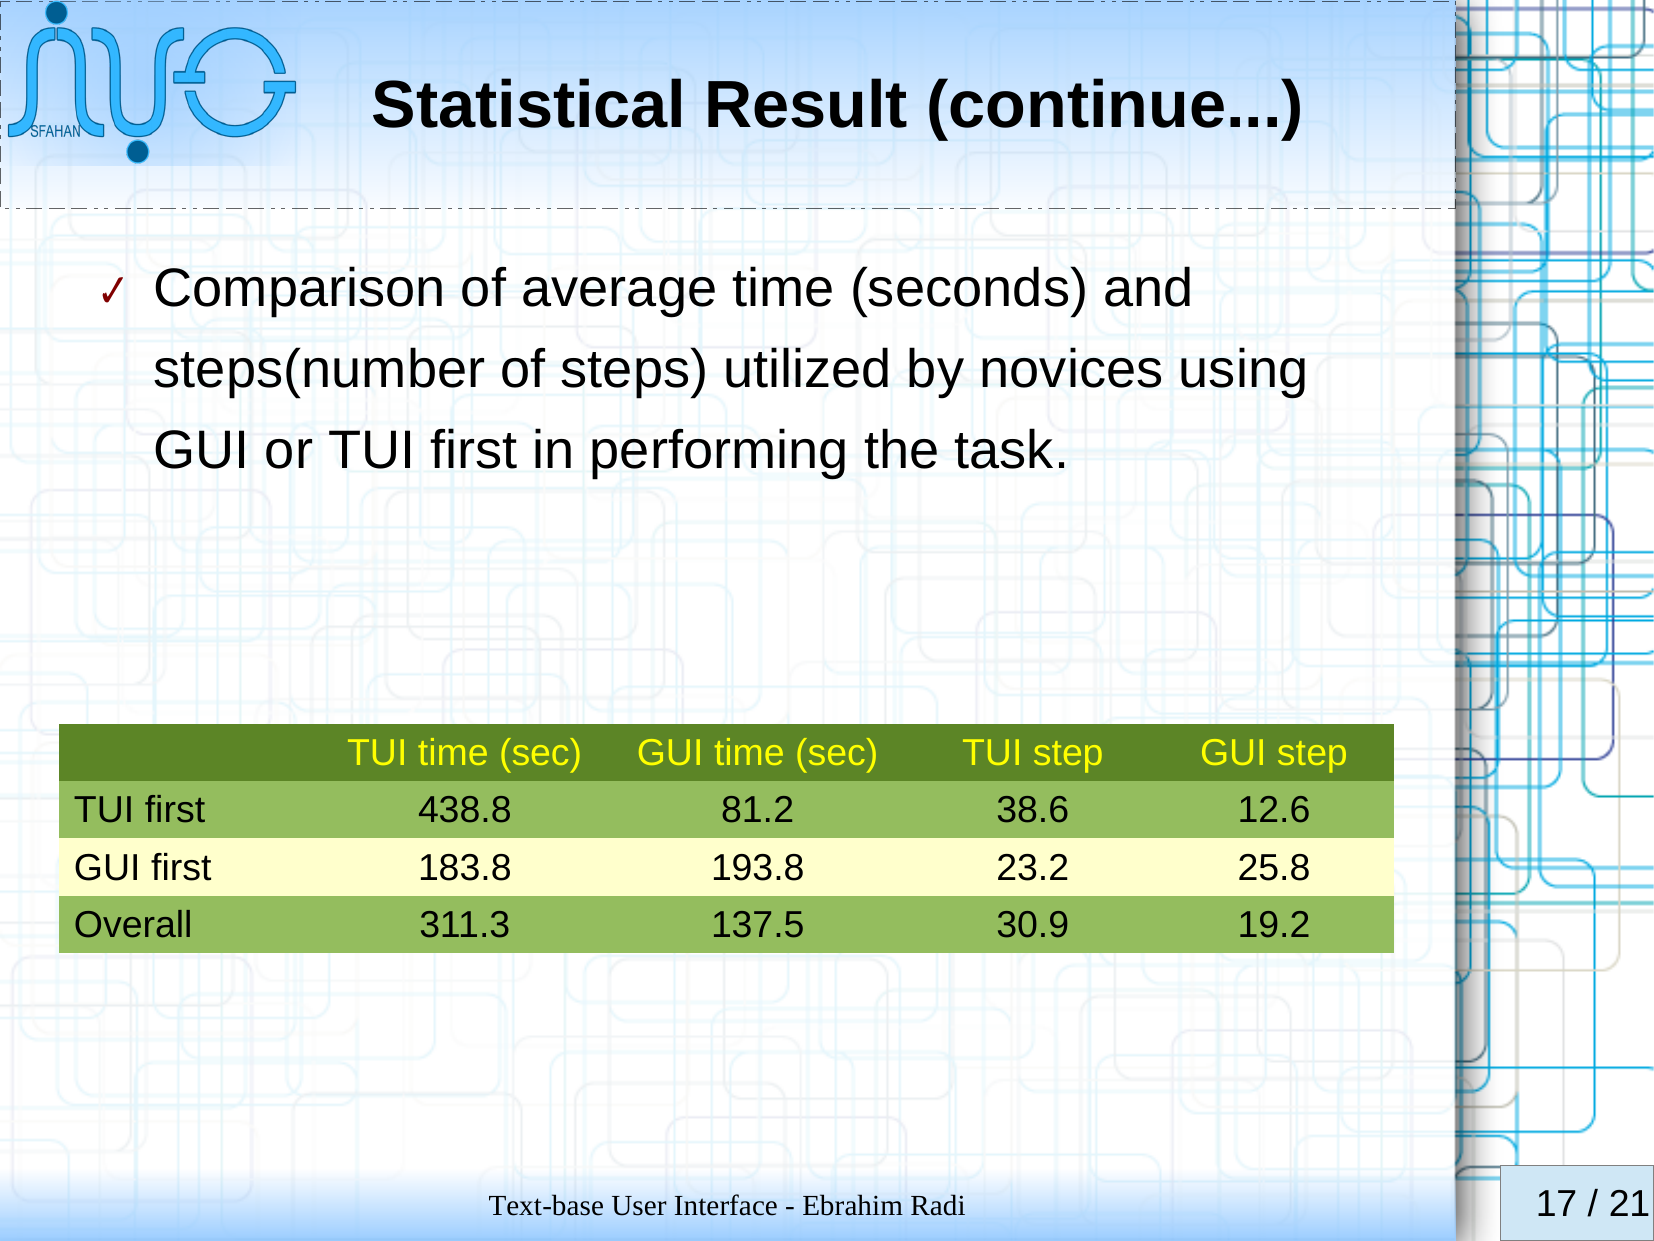

# Statistical Result (continue...)
Comparison of average time (seconds) and steps(number of steps) utilized by novices using GUI or TUI first in performing the task.
| | TUI time (sec) | GUI time (sec) | TUI step | GUI step |
| --- | --- | --- | --- | --- |
| TUI first | 438.8 | 81.2 | 38.6 | 12.6 |
| GUI first | 183.8 | 193.8 | 23.2 | 25.8 |
| Overall | 311.3 | 137.5 | 30.9 | 19.2 |
Text-base User Interface - Ebrahim Radi